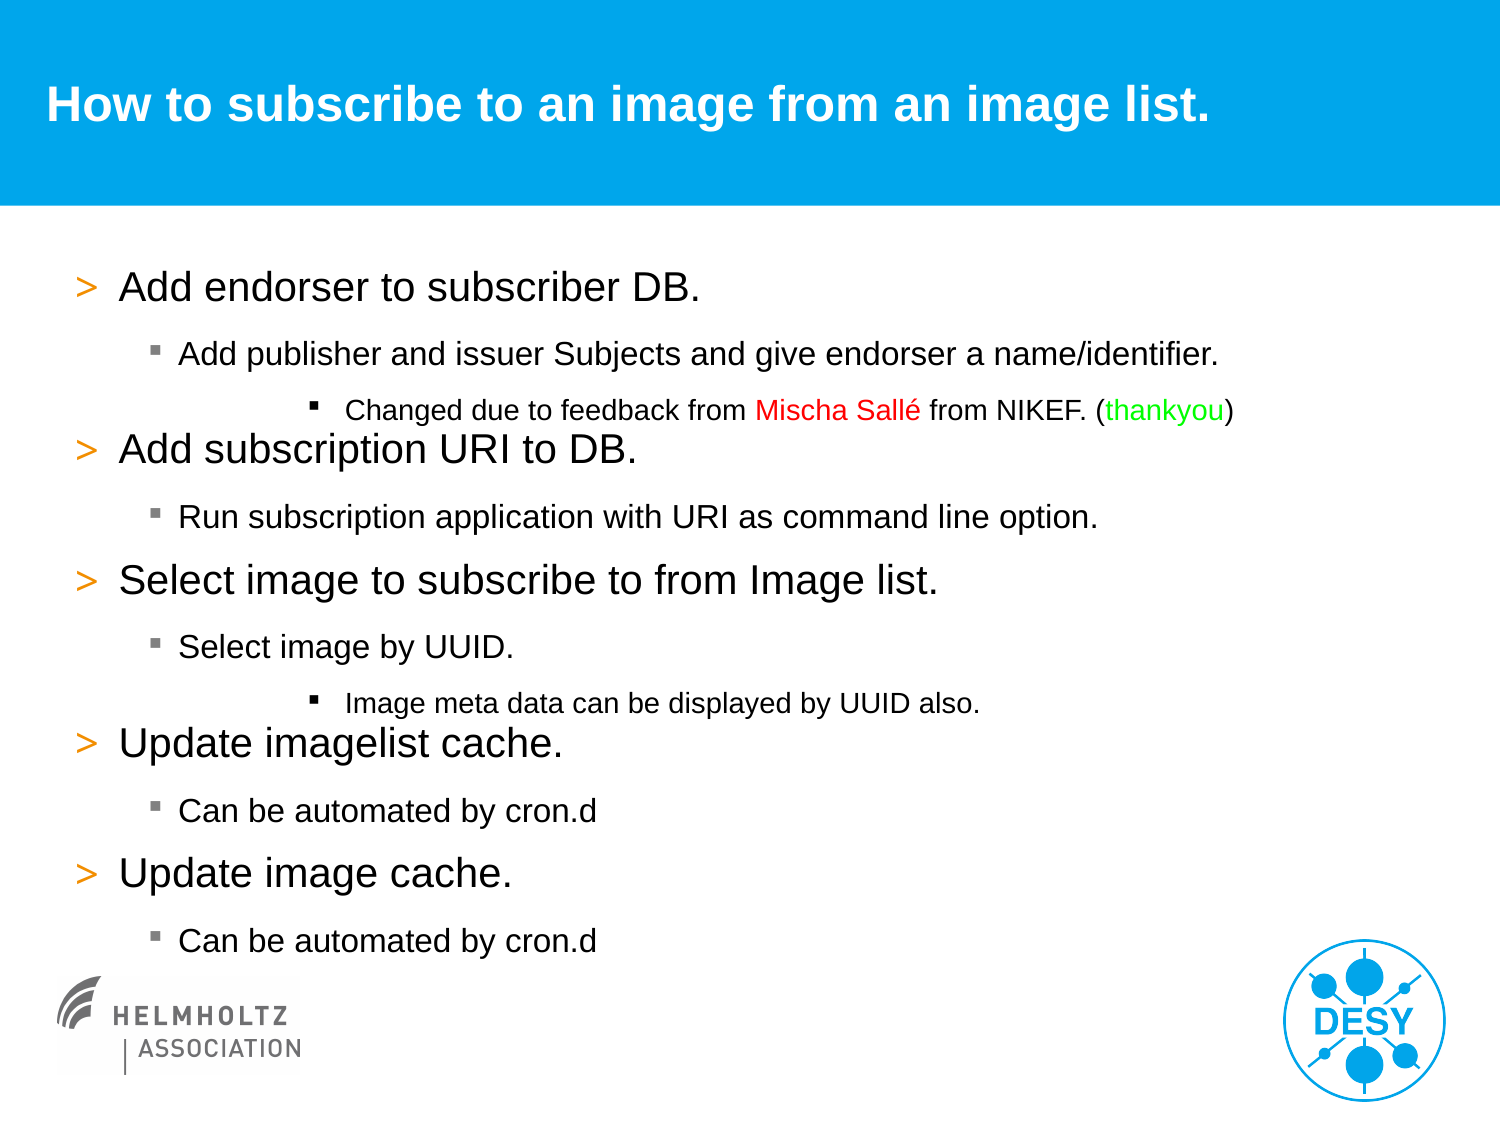

# How to subscribe to an image from an image list.
Add endorser to subscriber DB.
Add publisher and issuer Subjects and give endorser a name/identifier.
Changed due to feedback from Mischa Sallé from NIKEF. (thankyou)
Add subscription URI to DB.
Run subscription application with URI as command line option.
Select image to subscribe to from Image list.
Select image by UUID.
Image meta data can be displayed by UUID also.
Update imagelist cache.
Can be automated by cron.d
Update image cache.
Can be automated by cron.d